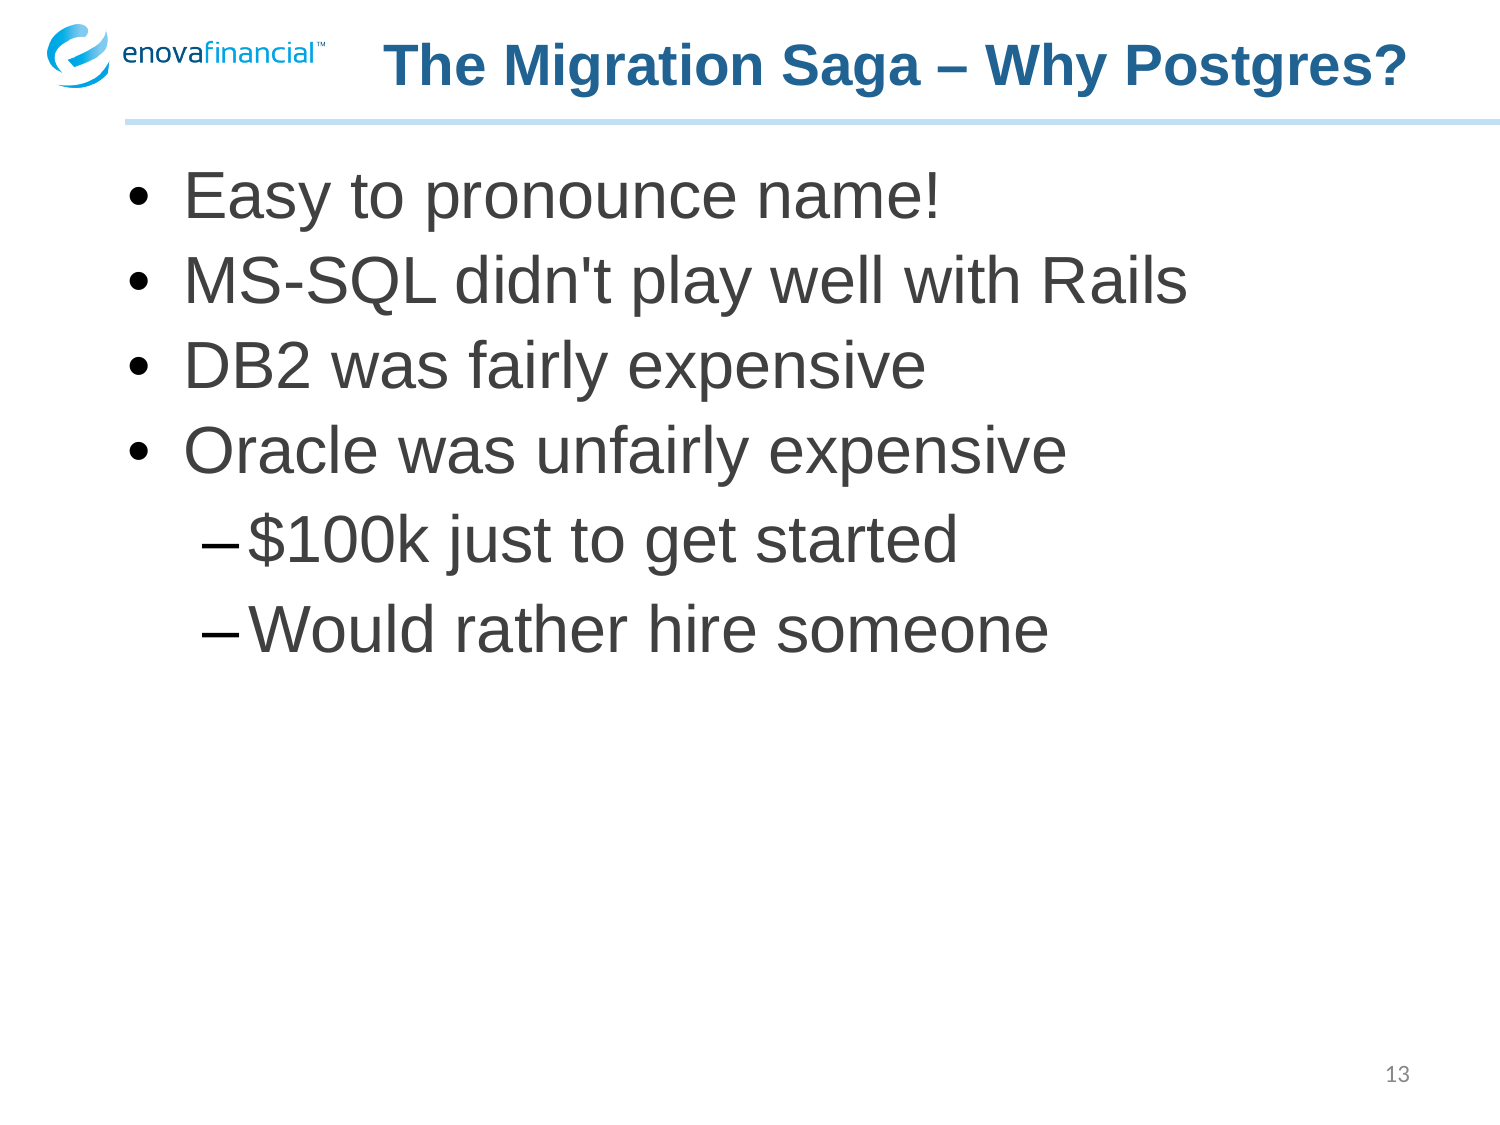

The Migration Saga – Why Postgres?
# Easy to pronounce name!
MS-SQL didn't play well with Rails
DB2 was fairly expensive
Oracle was unfairly expensive
$100k just to get started
Would rather hire someone